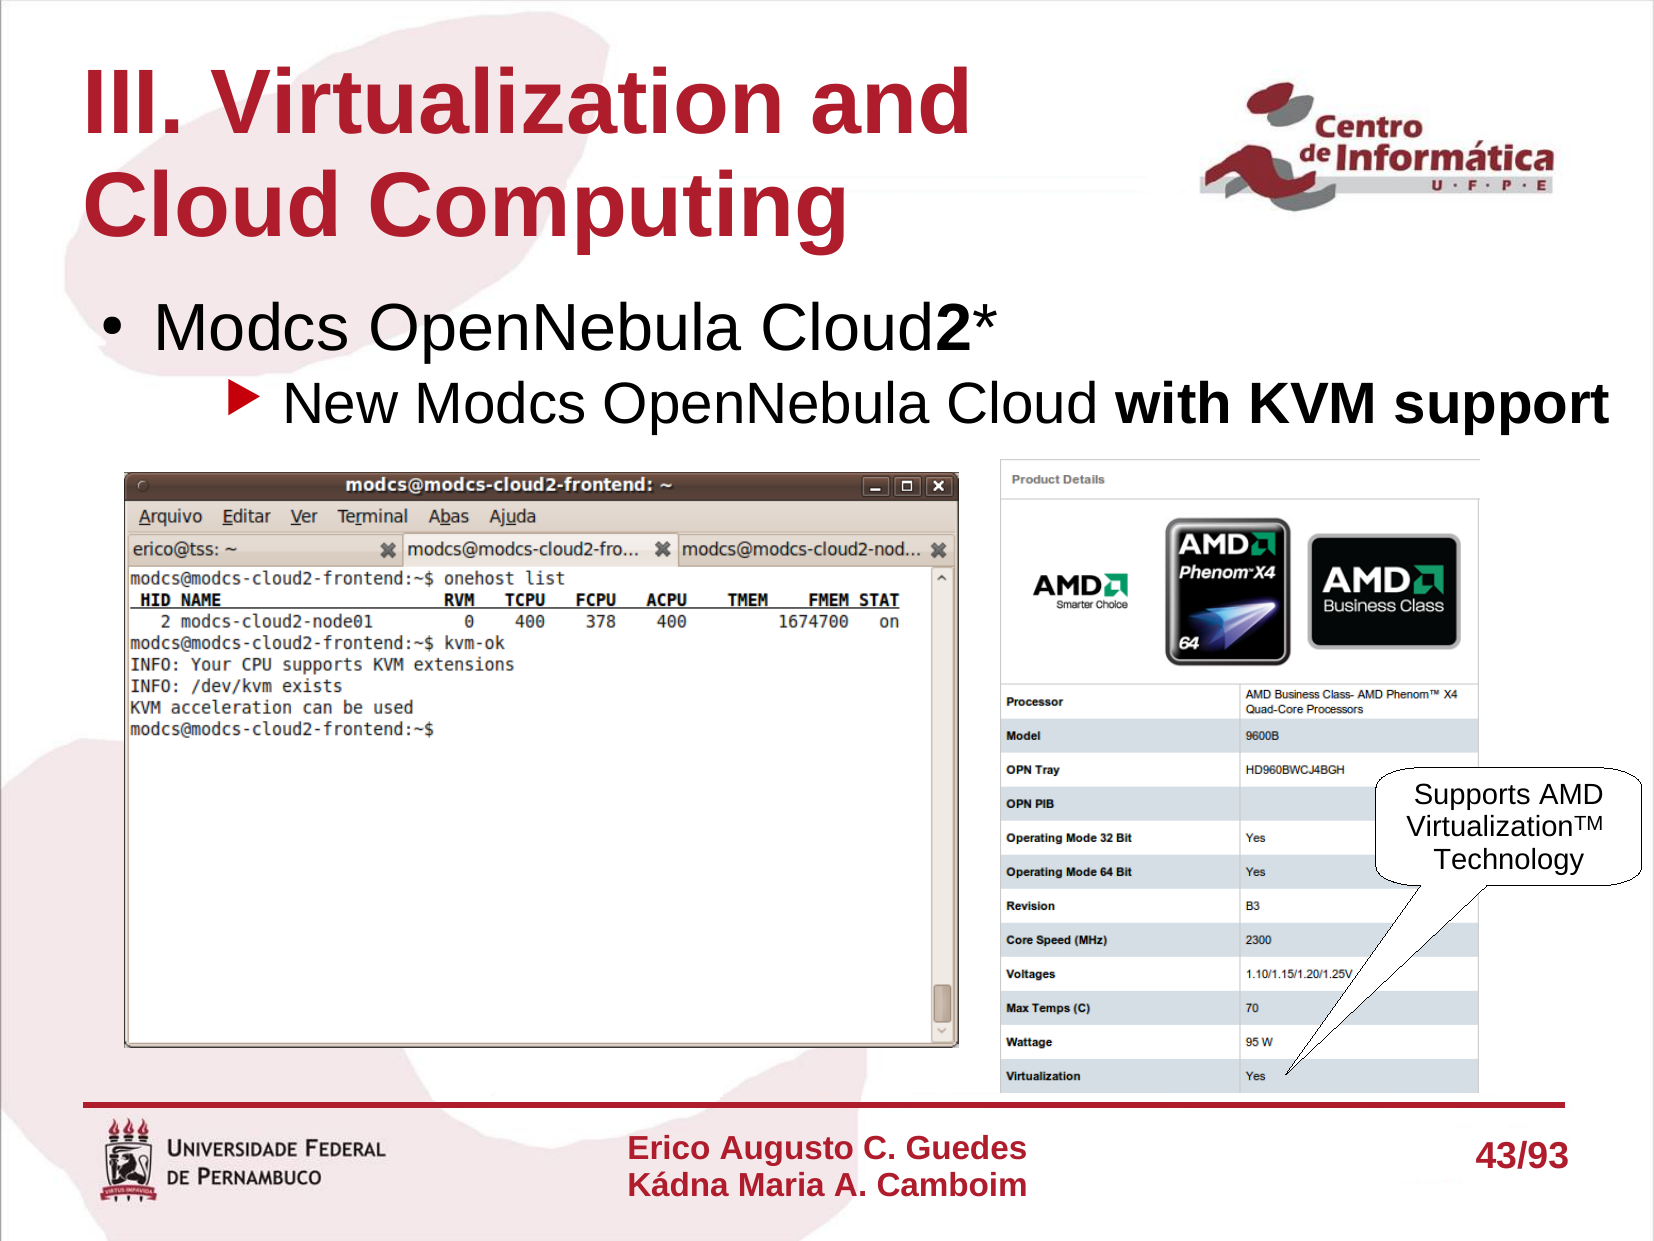

# III. Virtualization and Cloud Computing
Modcs OpenNebula Cloud2*
 New Modcs OpenNebula Cloud with KVM support
Supports AMD
VirtualizationTM
Technology